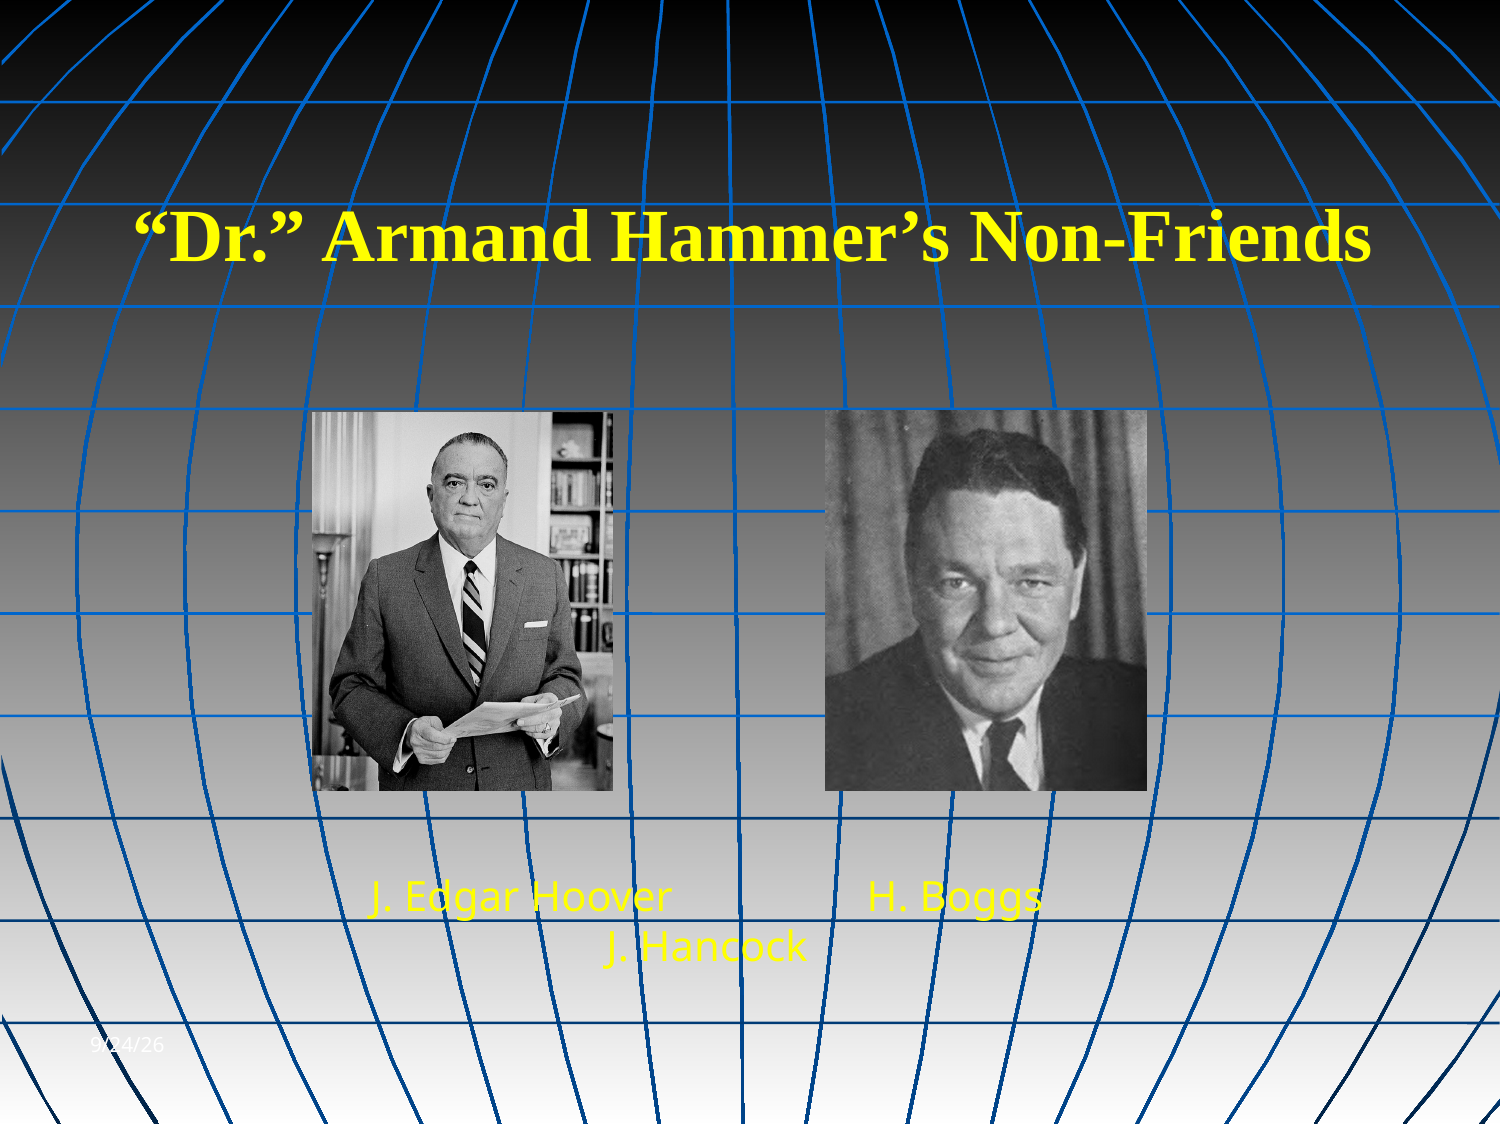

# “Dr.” Armand Hammer’s Non-Friends
J. Edgar Hoover H. Boggs
J. Hancock